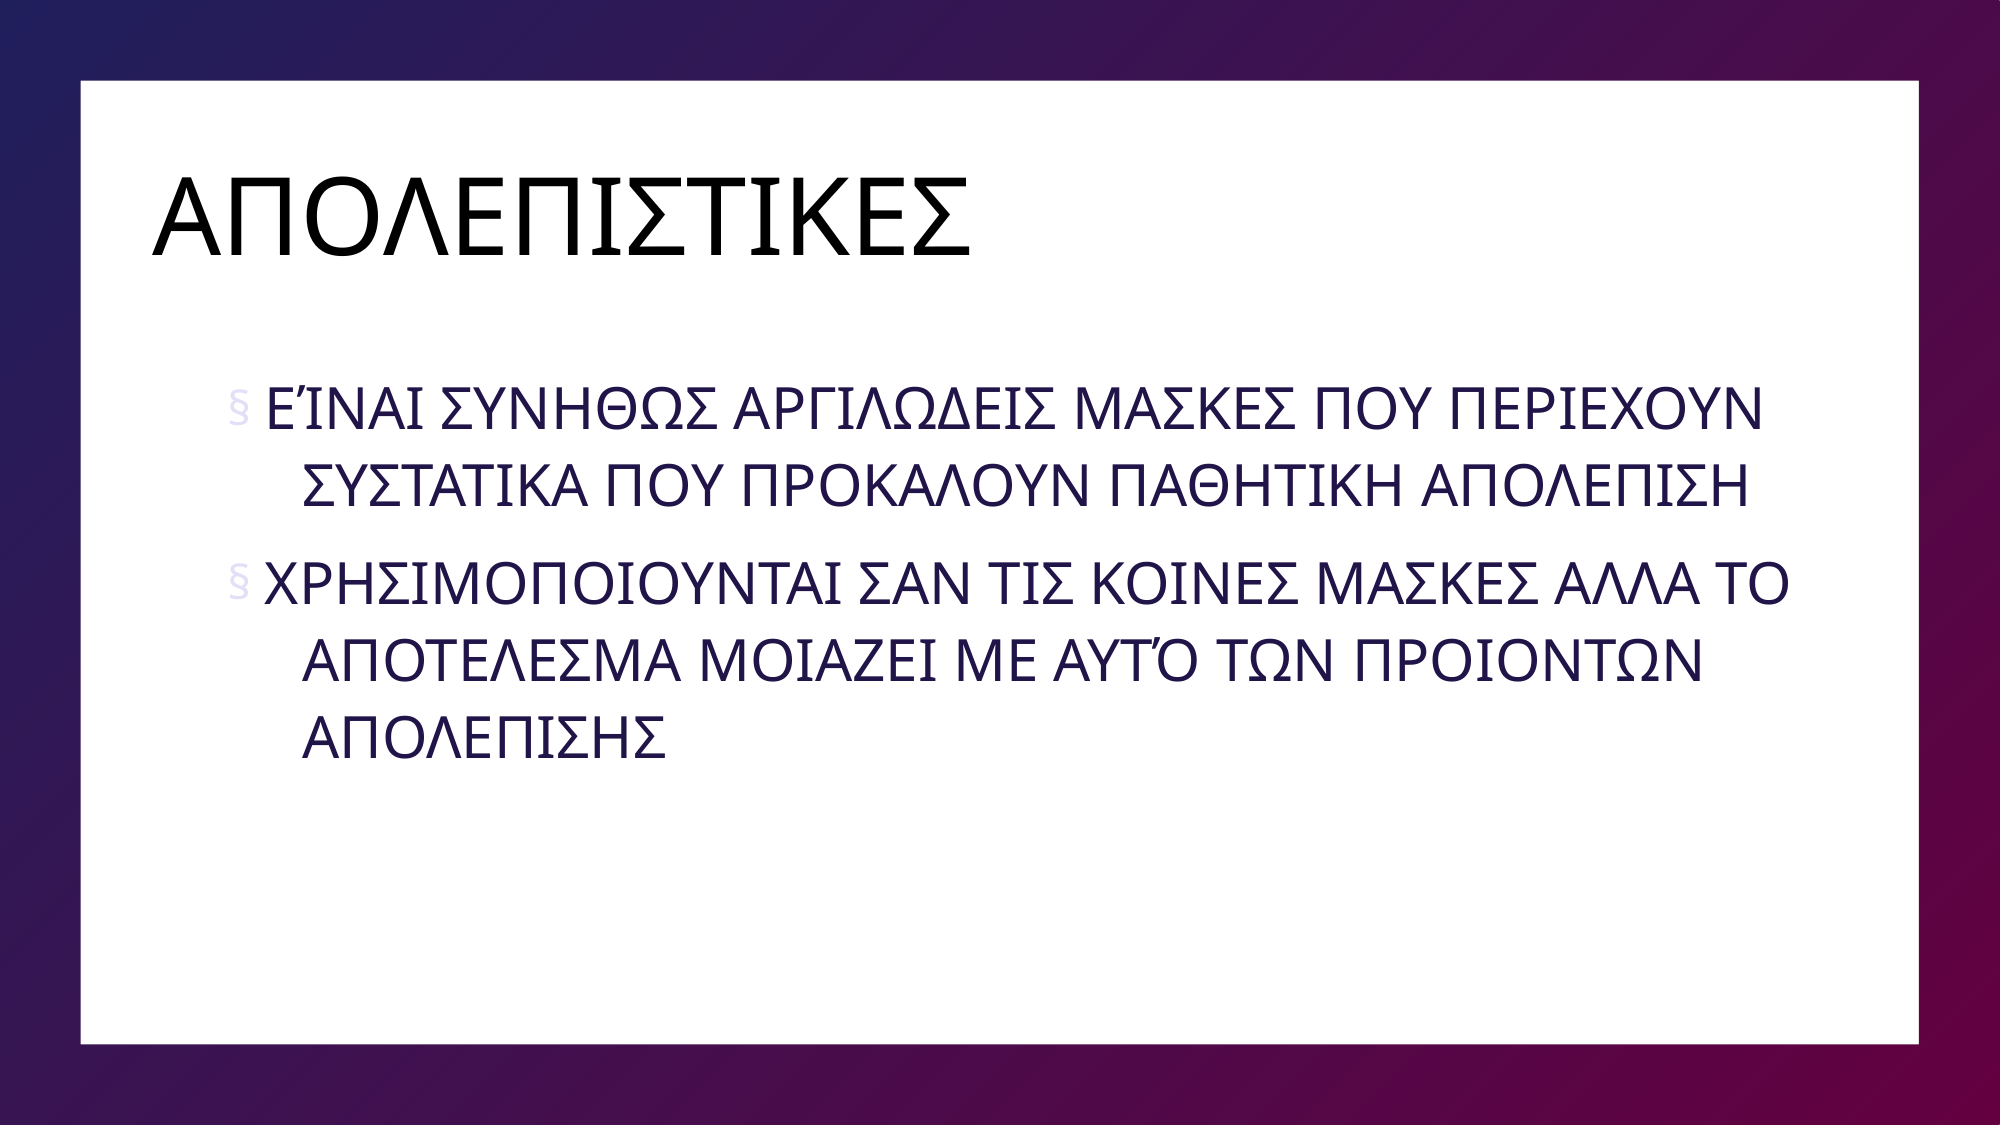

# ΑΠΟΛΕΠΙΣΤΙΚΕΣ
ΕΊΝΑΙ ΣΥΝΗΘΩΣ ΑΡΓΙΛΩΔΕΙΣ ΜΑΣΚΕΣ ΠΟΥ ΠΕΡΙΕΧΟΥΝ ΣΥΣΤΑΤΙΚΑ ΠΟΥ ΠΡΟΚΑΛΟΥΝ ΠΑΘΗΤΙΚΗ ΑΠΟΛΕΠΙΣΗ
ΧΡΗΣΙΜΟΠΟΙΟΥΝΤΑΙ ΣΑΝ ΤΙΣ ΚΟΙΝΕΣ ΜΑΣΚΕΣ ΑΛΛΑ ΤΟ ΑΠΟΤΕΛΕΣΜΑ ΜΟΙΑΖΕΙ ΜΕ ΑΥΤΌ ΤΩΝ ΠΡΟΙΟΝΤΩΝ ΑΠΟΛΕΠΙΣΗΣ